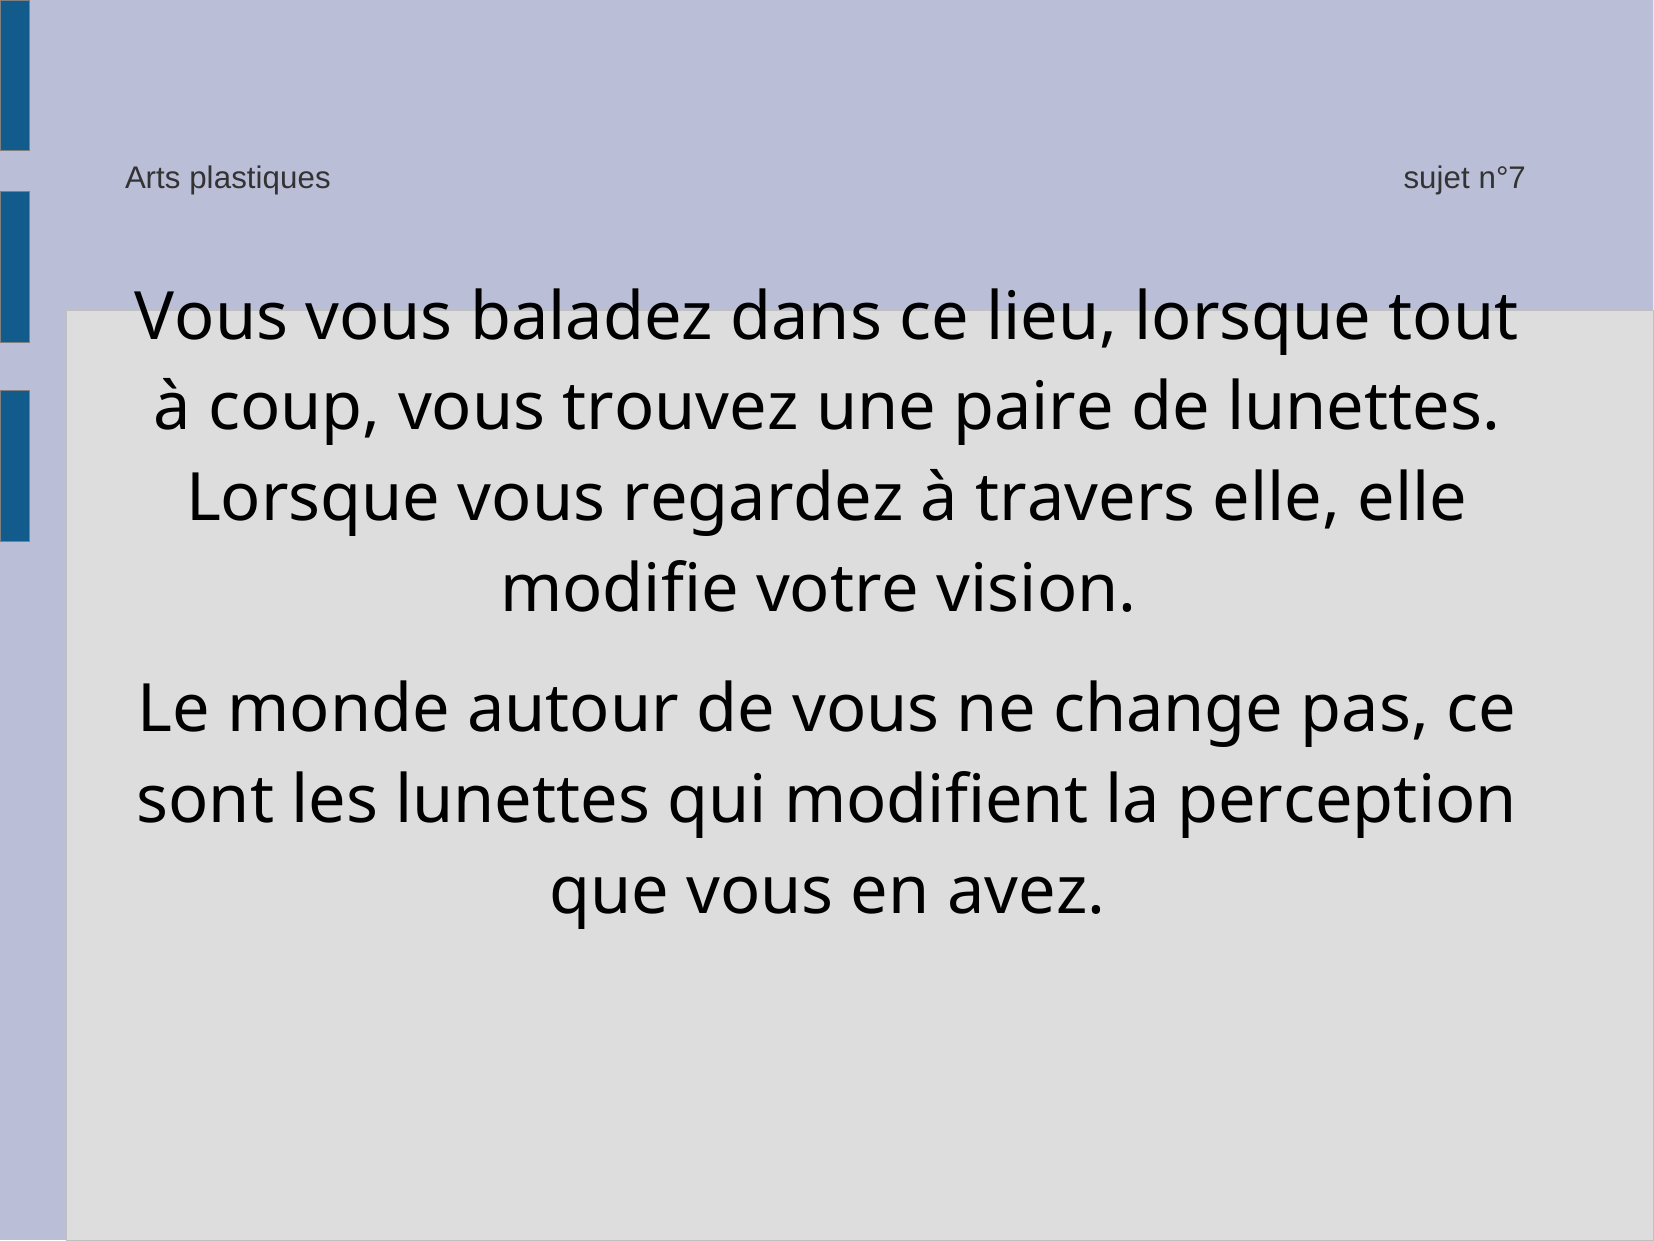

# Arts plastiques sujet n°7
Vous vous baladez dans ce lieu, lorsque tout à coup, vous trouvez une paire de lunettes. Lorsque vous regardez à travers elle, elle modifie votre vision.
Le monde autour de vous ne change pas, ce sont les lunettes qui modifient la perception que vous en avez.